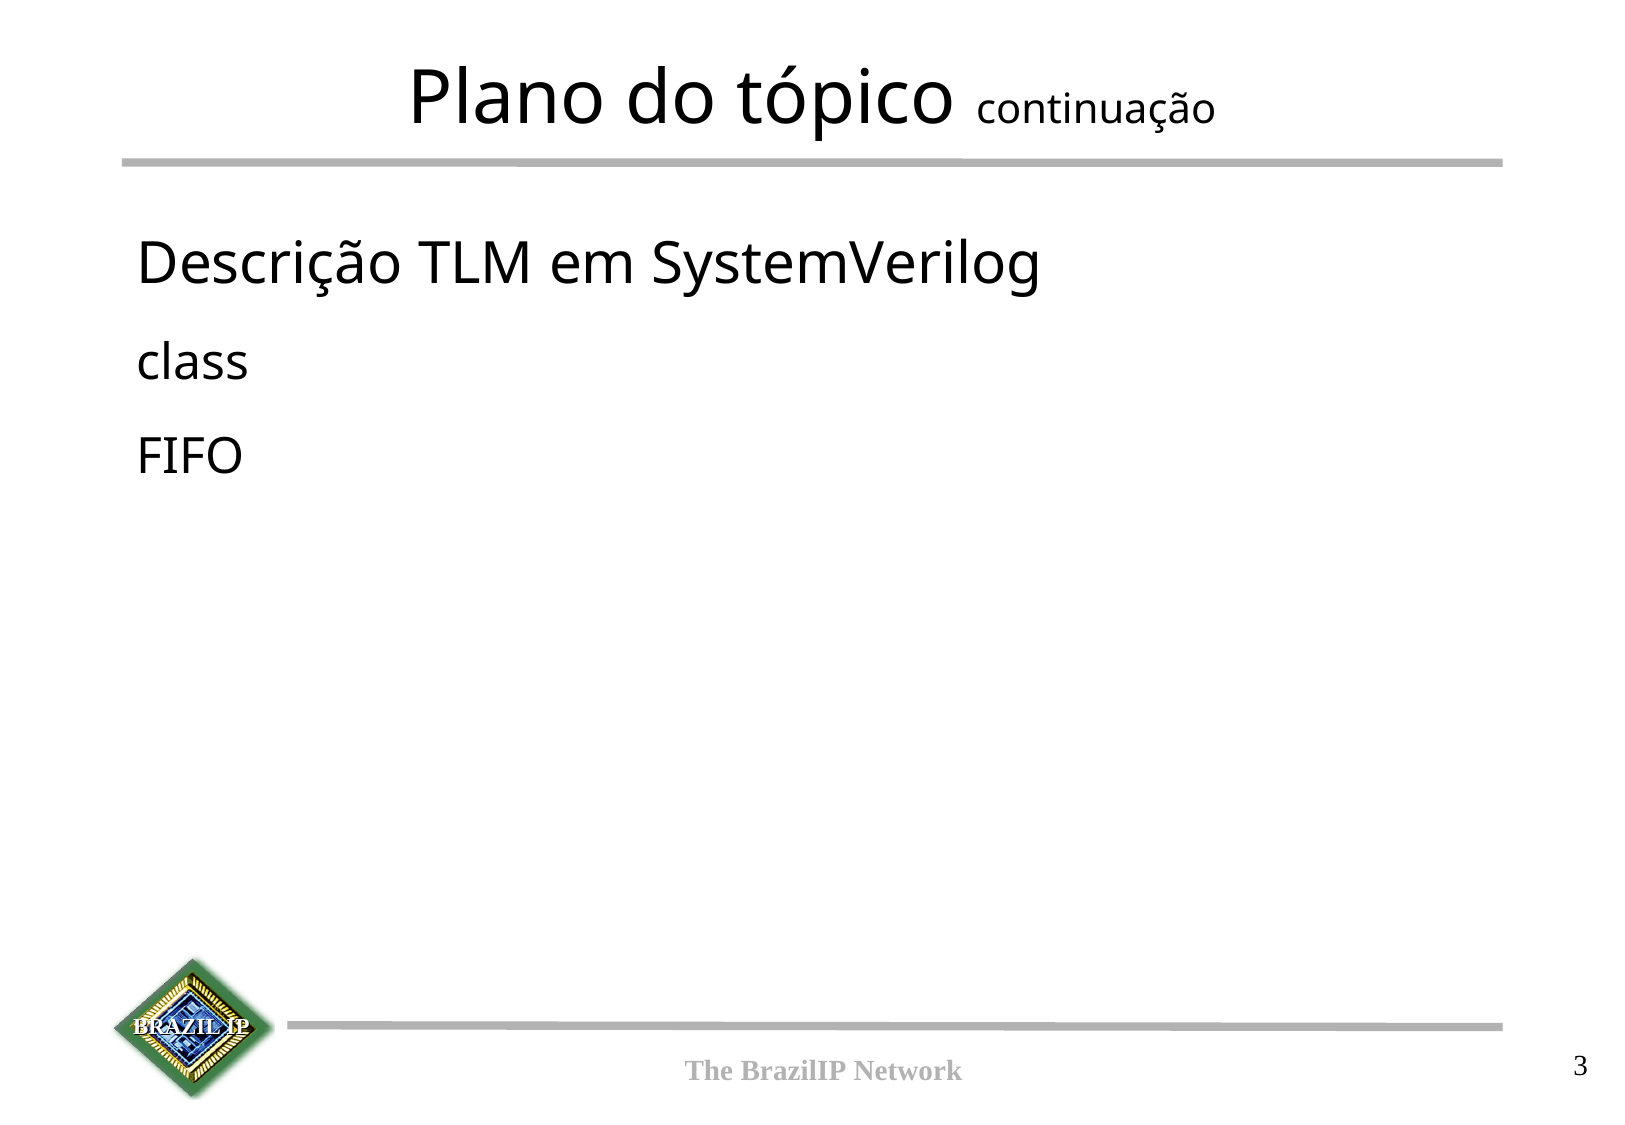

# Plano do tópico continuação
Descrição TLM em SystemVerilog
class
FIFO
3